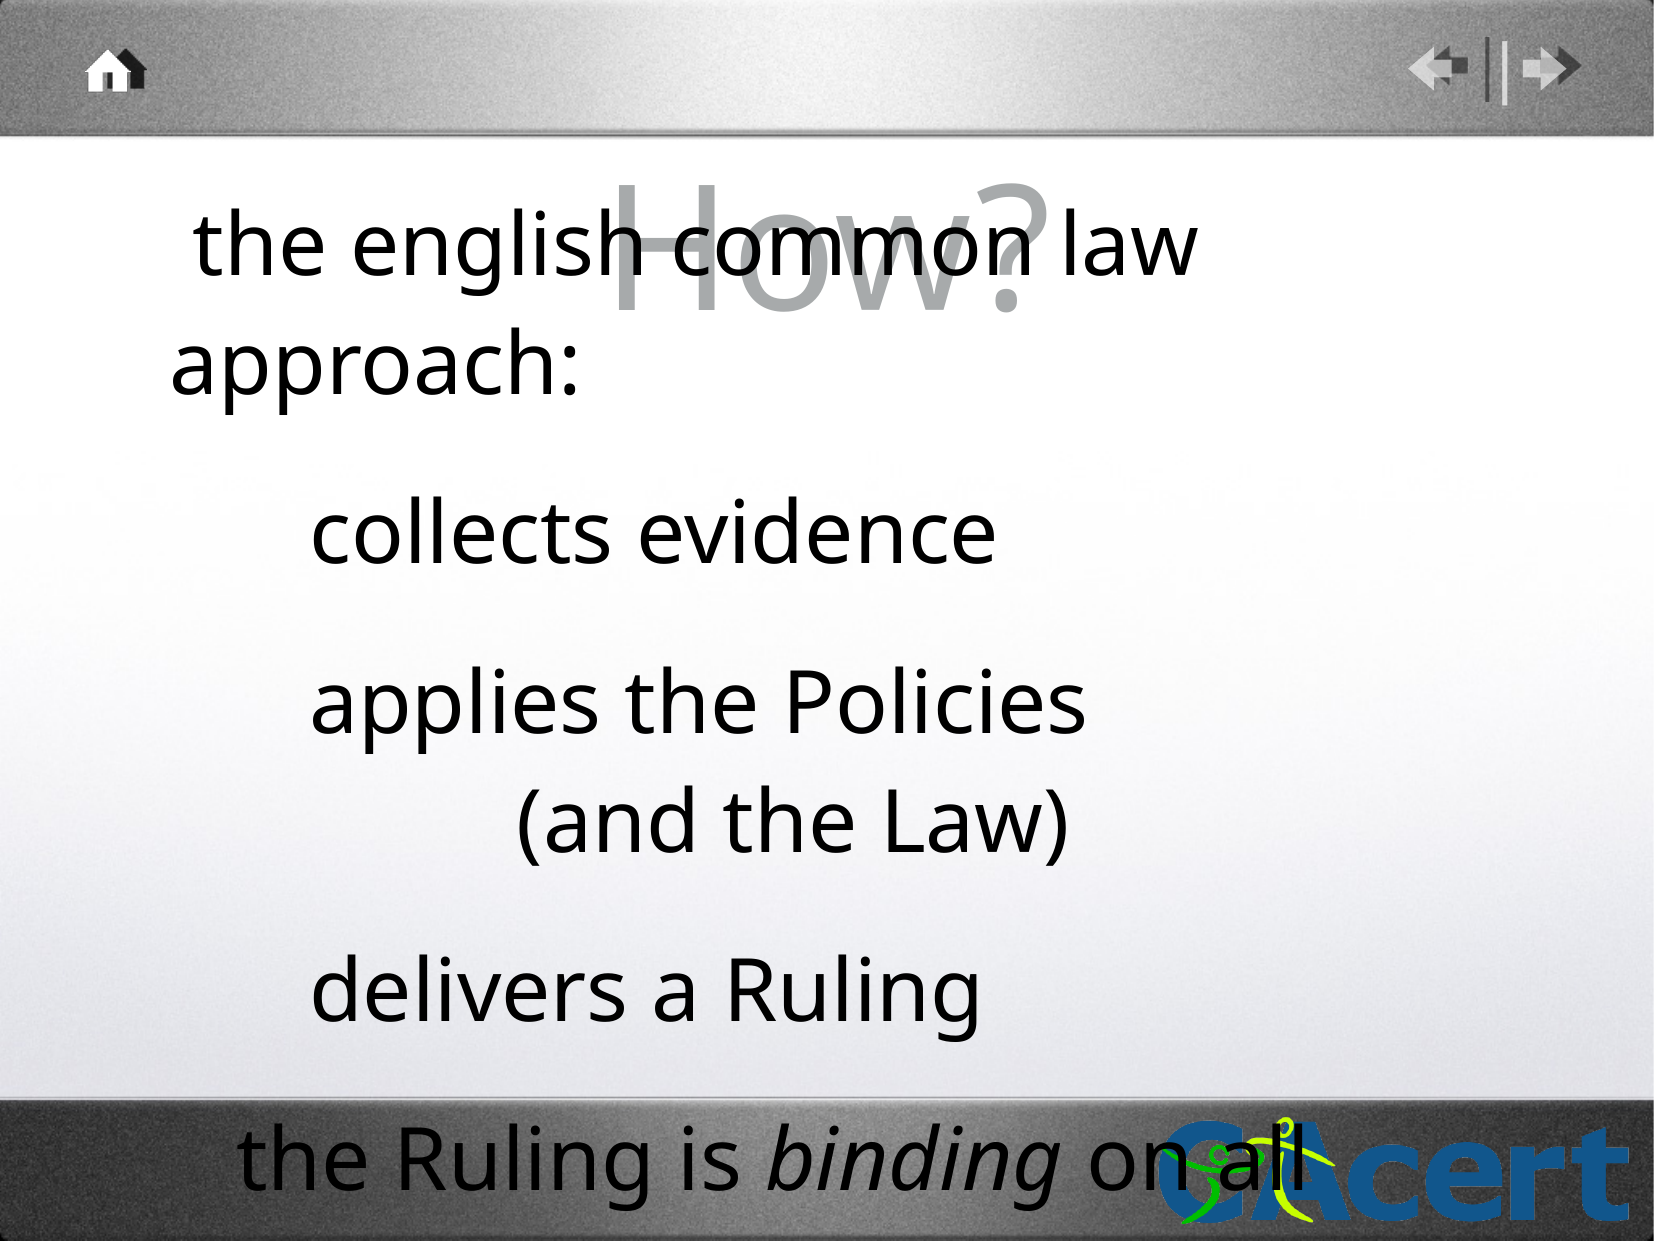

# How?
 the english common law approach:
 collects evidence
 applies the Policies
 (and the Law)
 delivers a Ruling
 the Ruling is binding on all